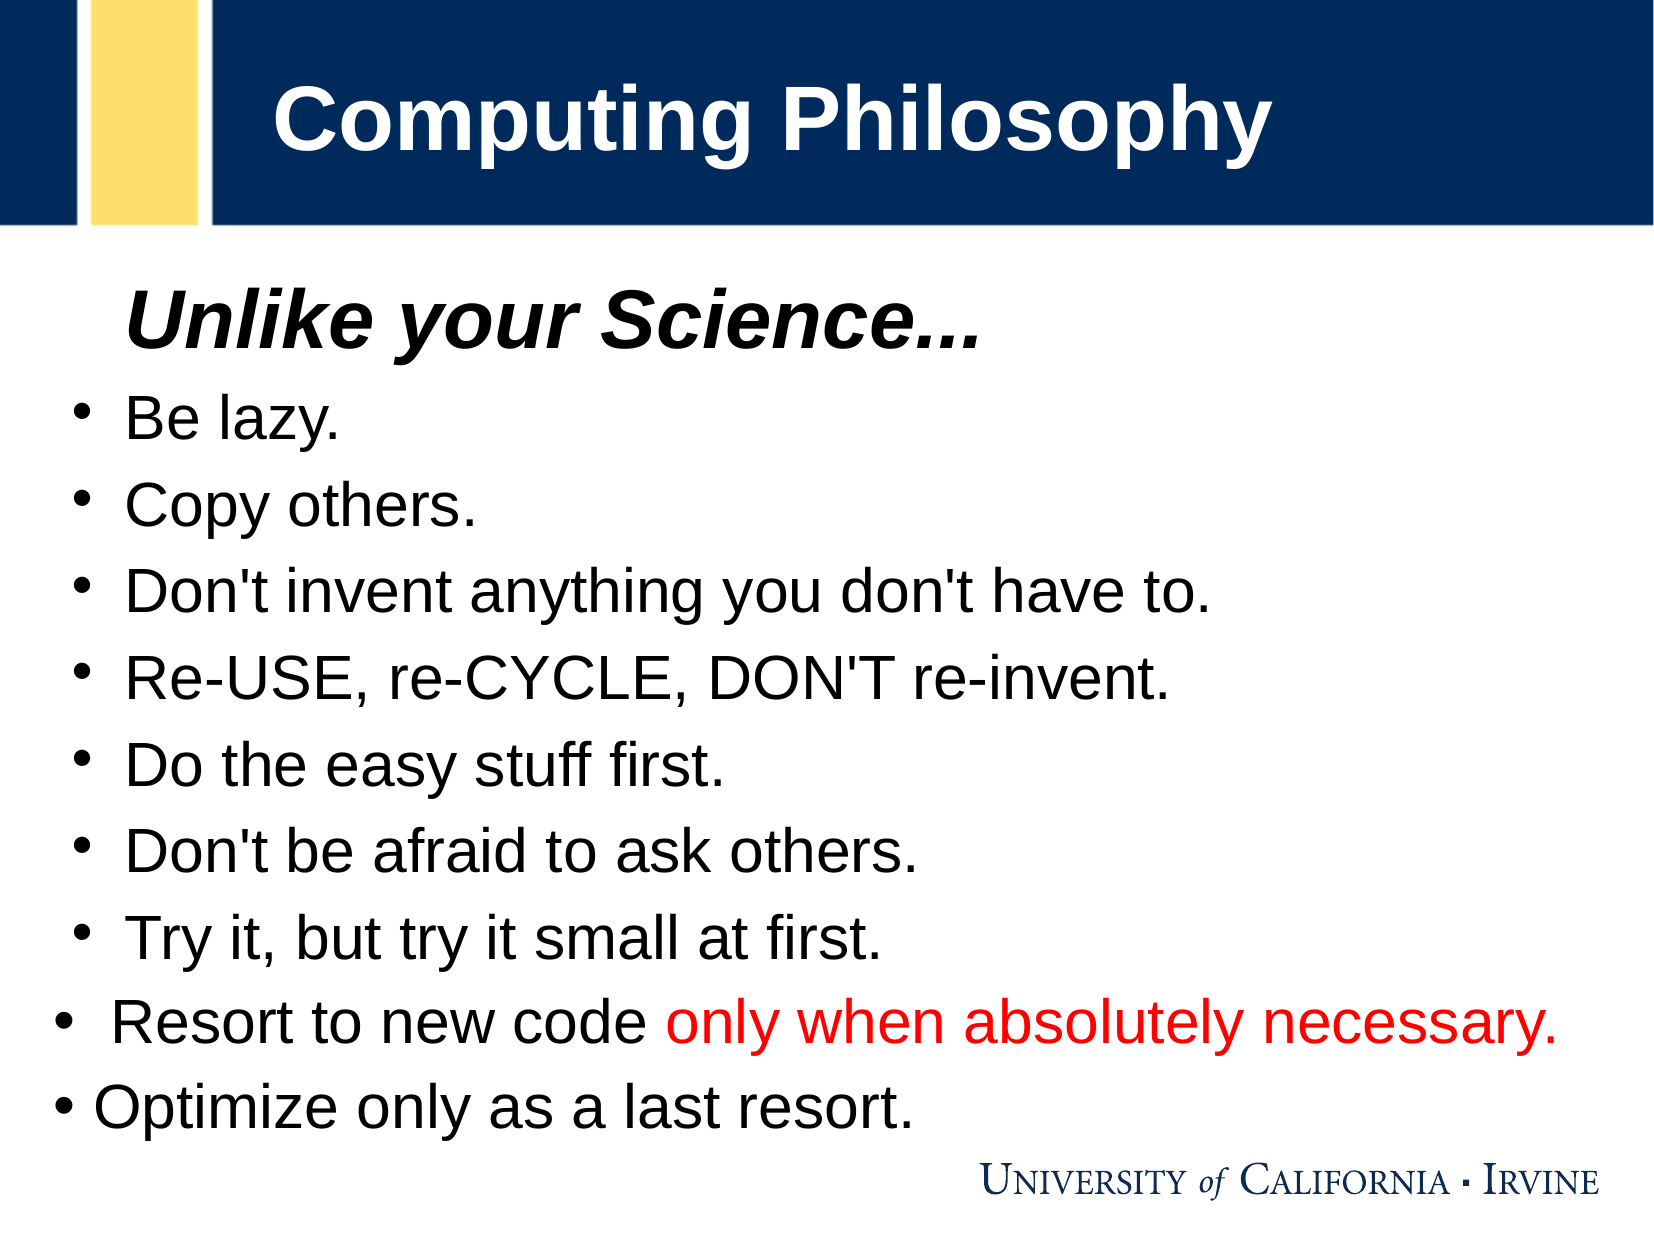

# Computing Philosophy
Unlike your Science...
Be lazy.
Copy others.
Don't invent anything you don't have to.
Re-USE, re-CYCLE, DON'T re-invent.
Do the easy stuff first.
Don't be afraid to ask others.
Try it, but try it small at first.
 Resort to new code only when absolutely necessary.
 Optimize only as a last resort.